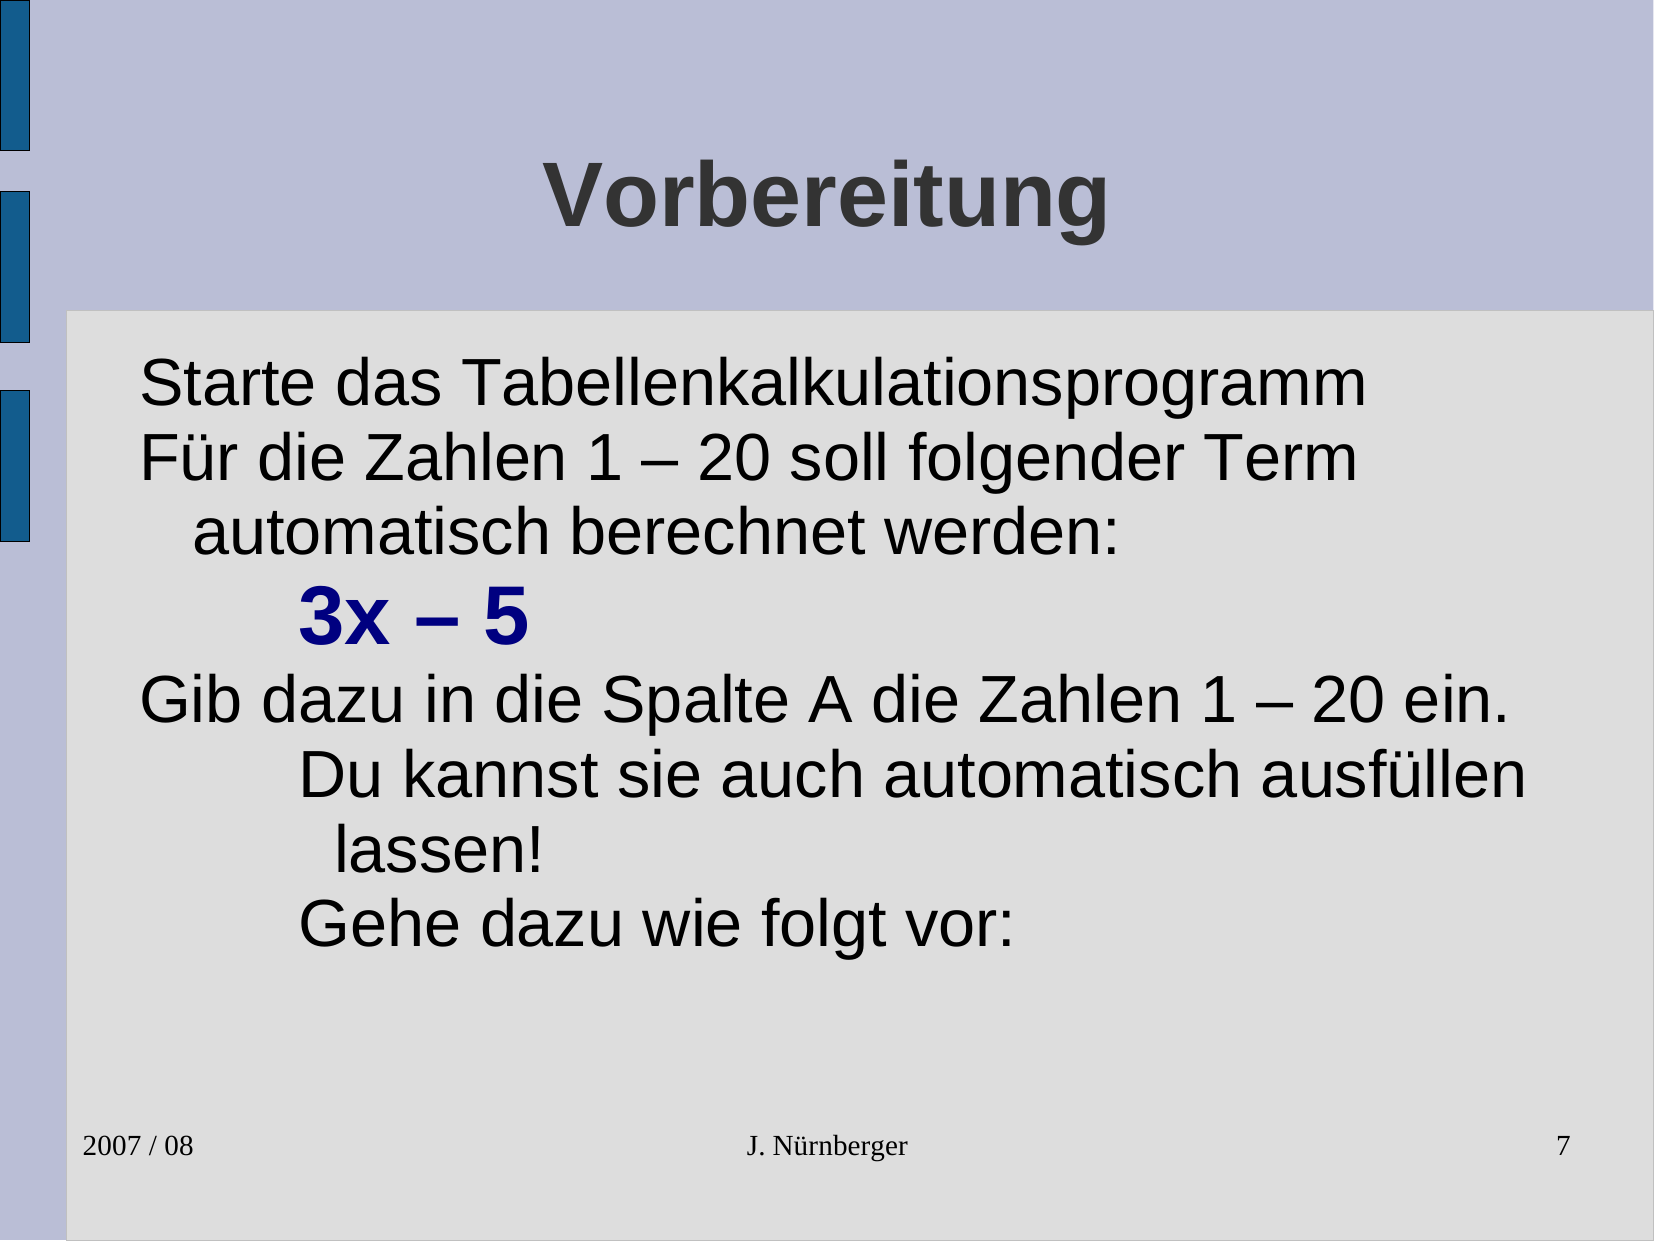

# Vorbereitung
Starte das Tabellenkalkulationsprogramm
Für die Zahlen 1 – 20 soll folgender Term automatisch berechnet werden:
3x – 5
Gib dazu in die Spalte A die Zahlen 1 – 20 ein.
Du kannst sie auch automatisch ausfüllen lassen!
Gehe dazu wie folgt vor:
2007 / 08
J. Nürnberger
7